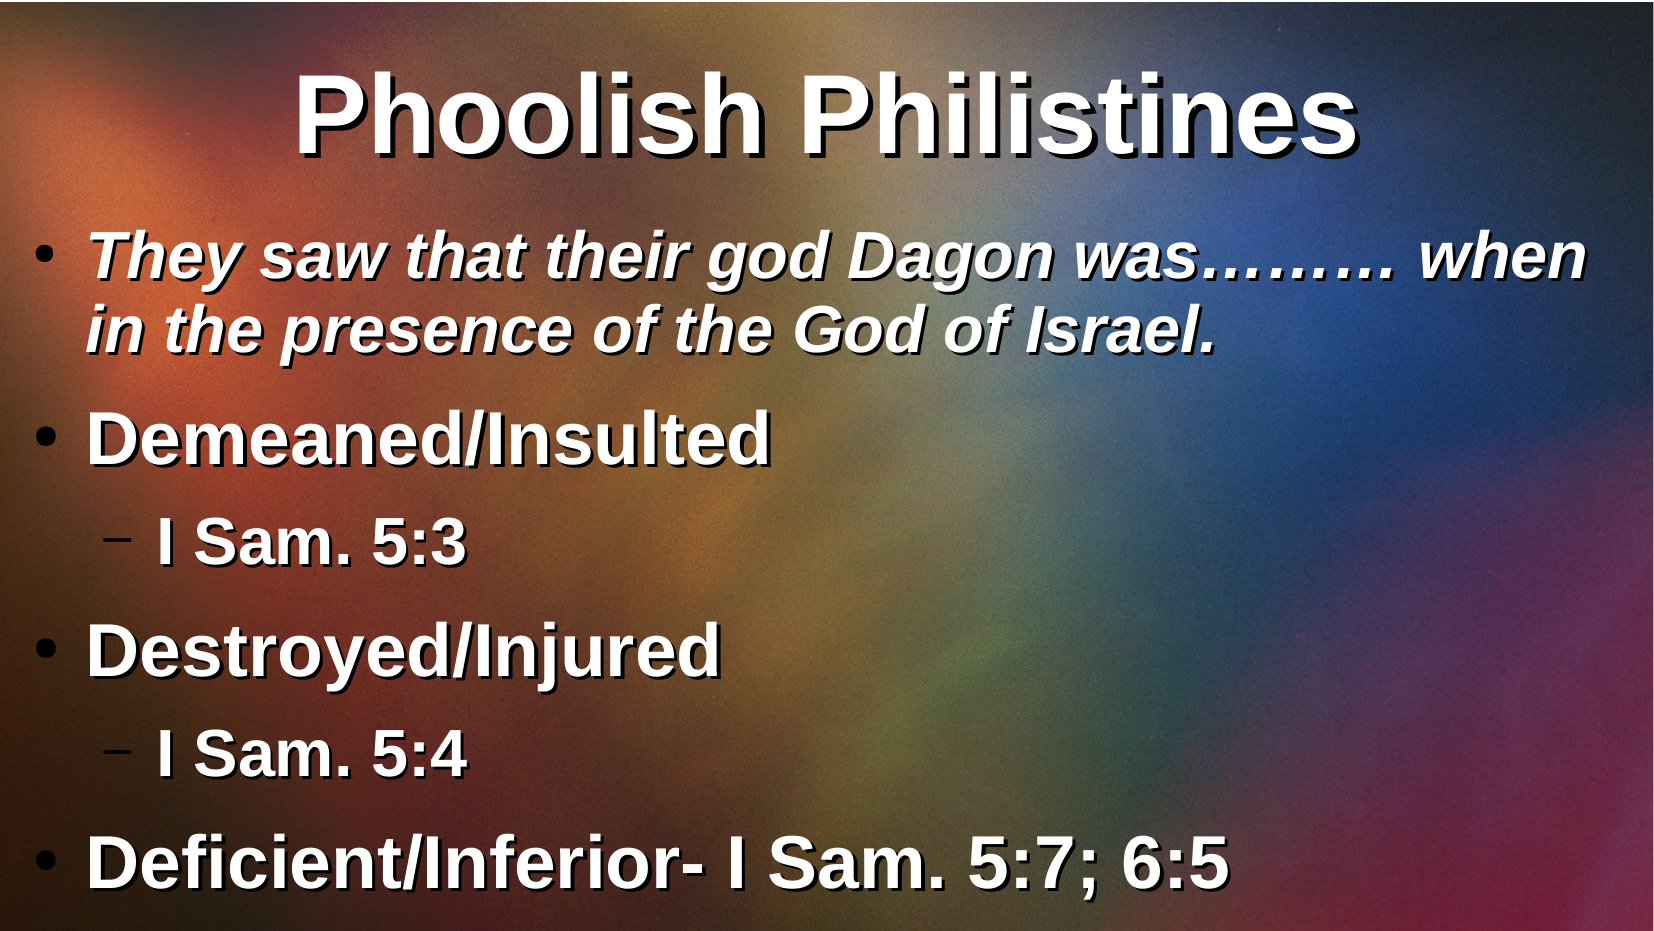

# Phoolish Philistines
They saw that their god Dagon was……… when in the presence of the God of Israel.
Demeaned/Insulted
I Sam. 5:3
Destroyed/Injured
I Sam. 5:4
Deficient/Inferior- I Sam. 5:7; 6:5